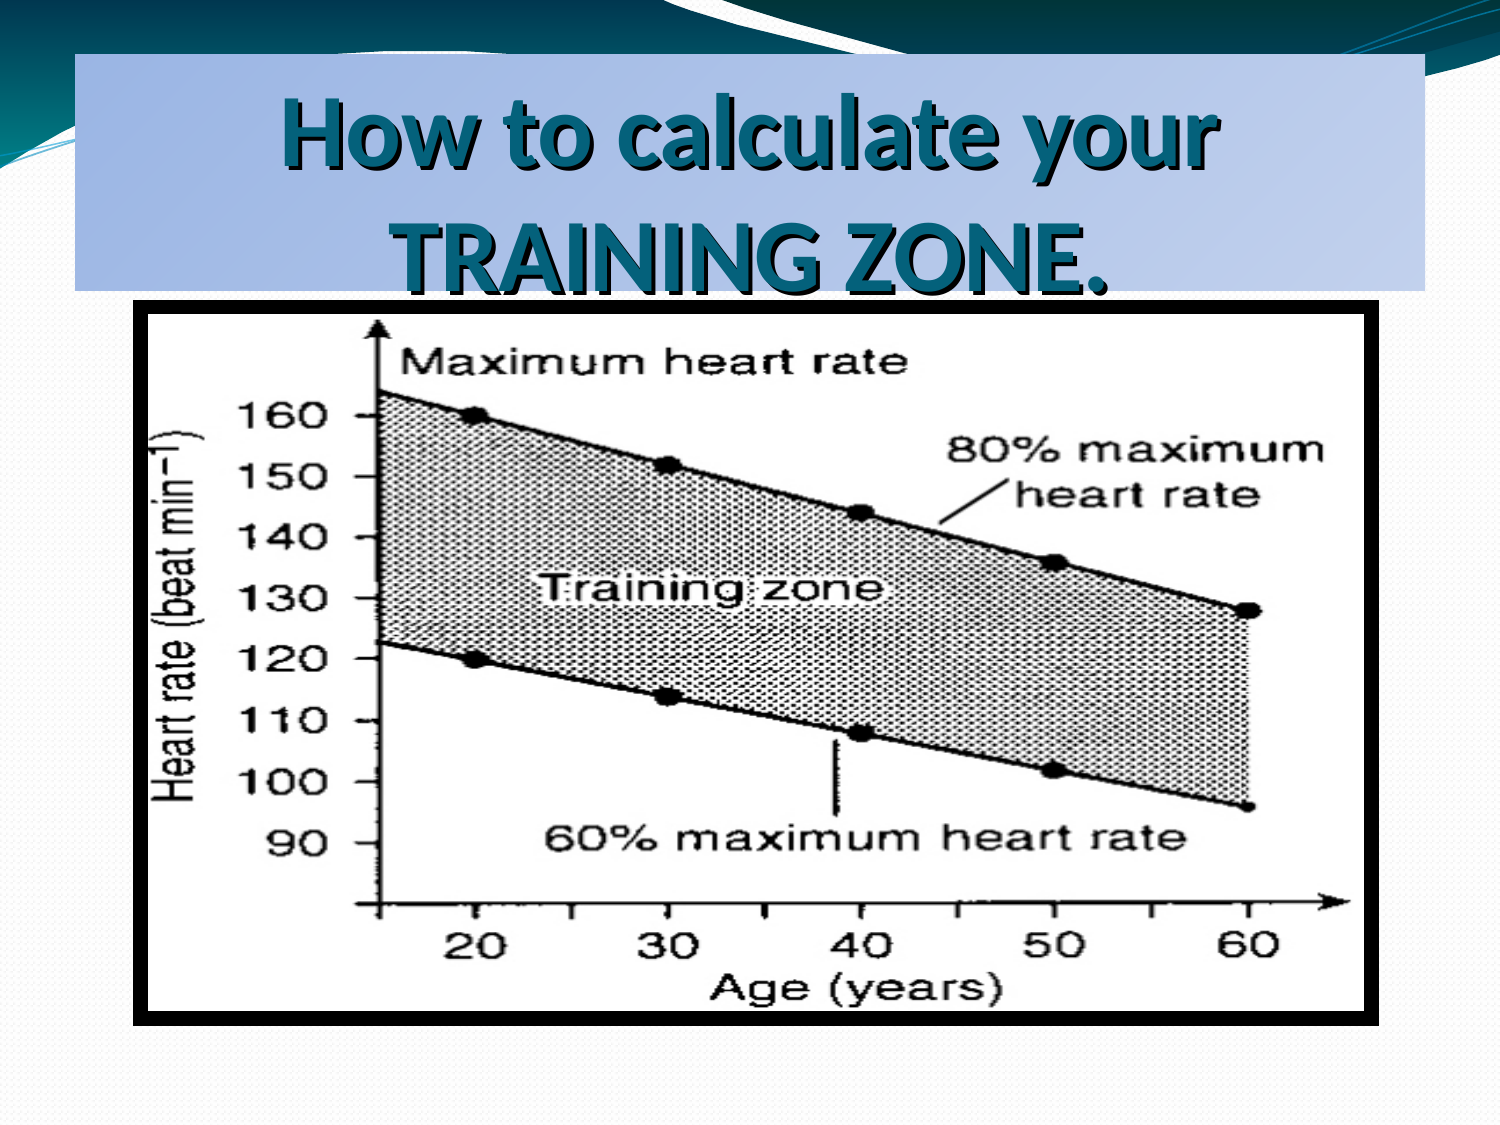

# How to calculate your TRAINING ZONE.